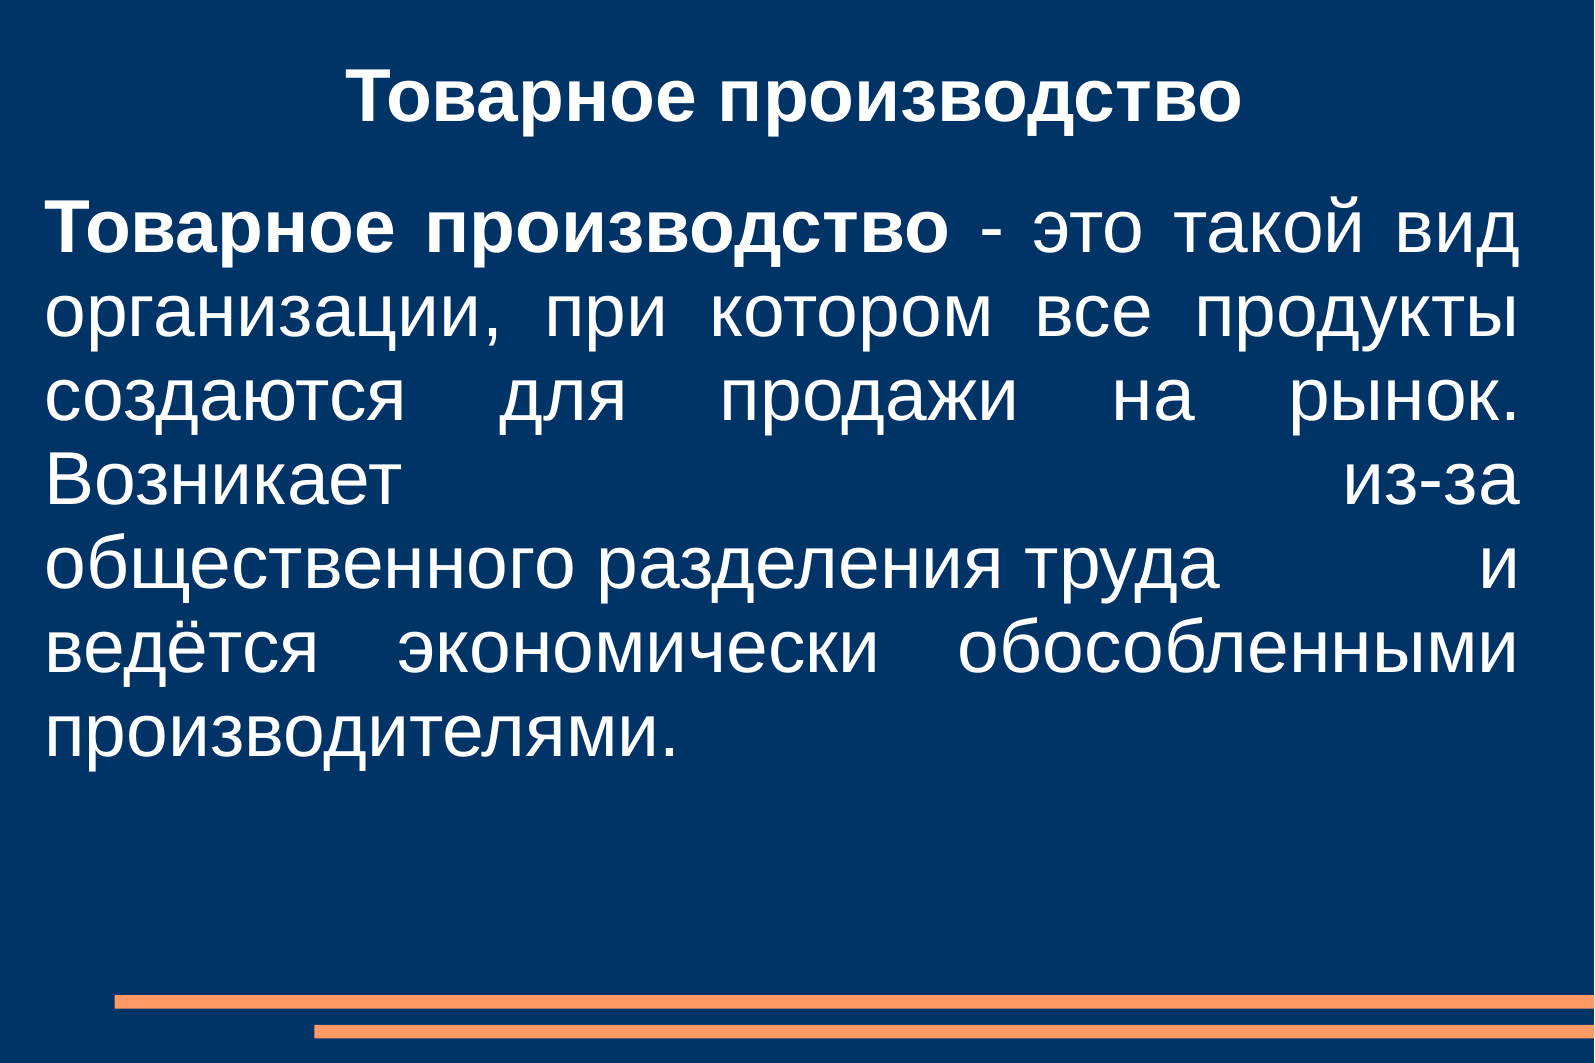

Товарное производство
Товарное производство - это такой вид организации, при котором все продукты создаются для продажи на рынок. Возникает из-за общественного разделения труда и ведётся экономически обособленными производителями.